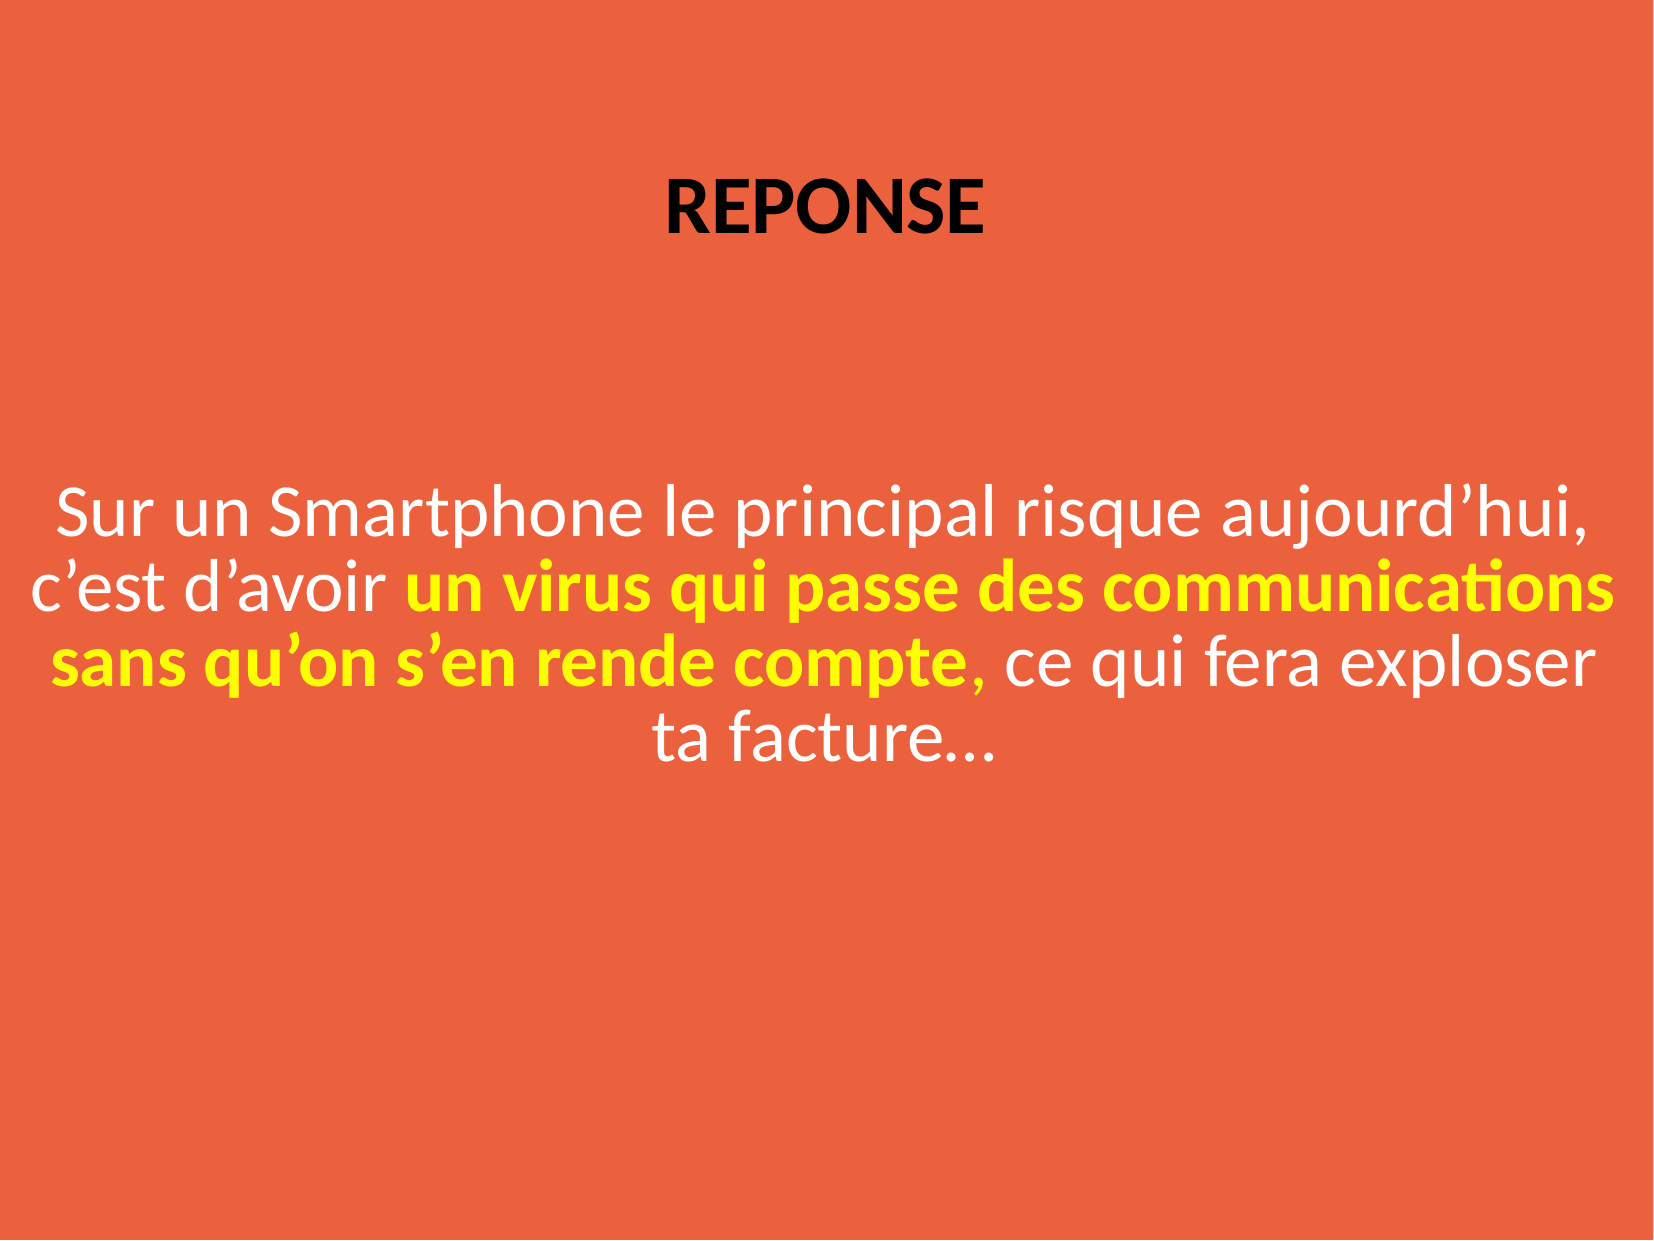

REPONSE
Sur un Smartphone le principal risque aujourd’hui, c’est d’avoir un virus qui passe des communications sans qu’on s’en rende compte, ce qui fera exploser ta facture…